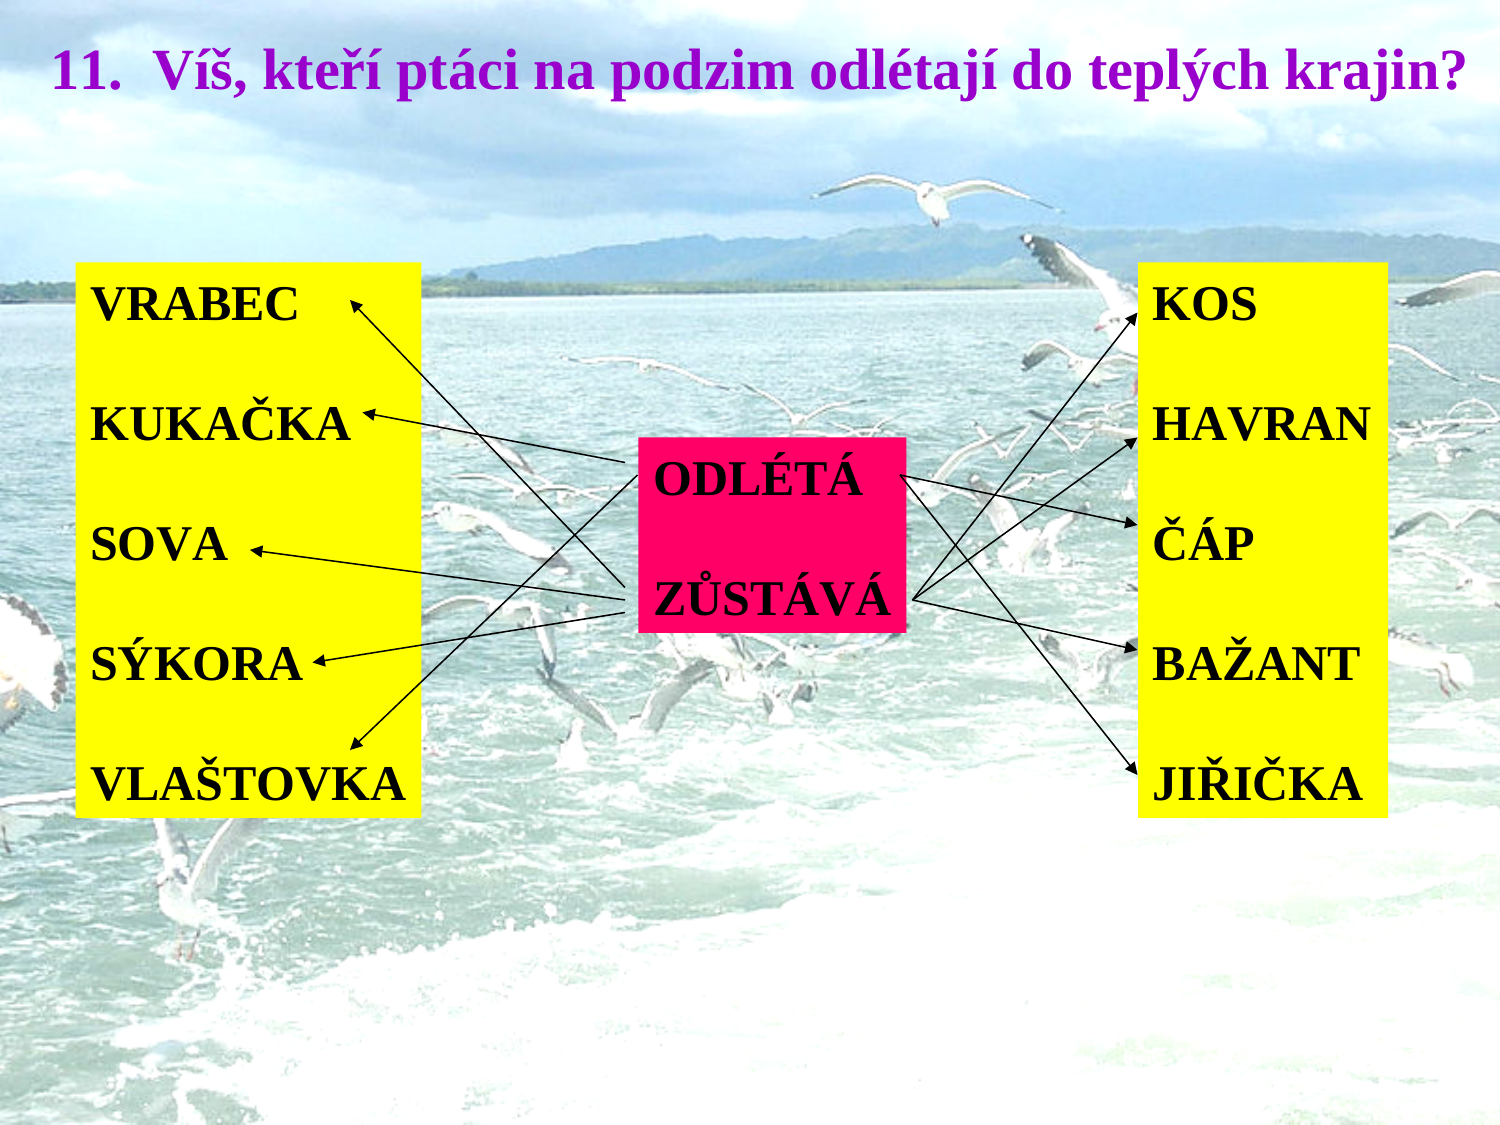

11.	Víš, kteří ptáci na podzim odlétají do teplých krajin?
VRABEC
KUKAČKA
SOVA
SÝKORA
VLAŠTOVKA
KOS
HAVRAN
ČÁP
BAŽANT
JIŘIČKA
ODLÉTÁ
ZŮSTÁVÁ